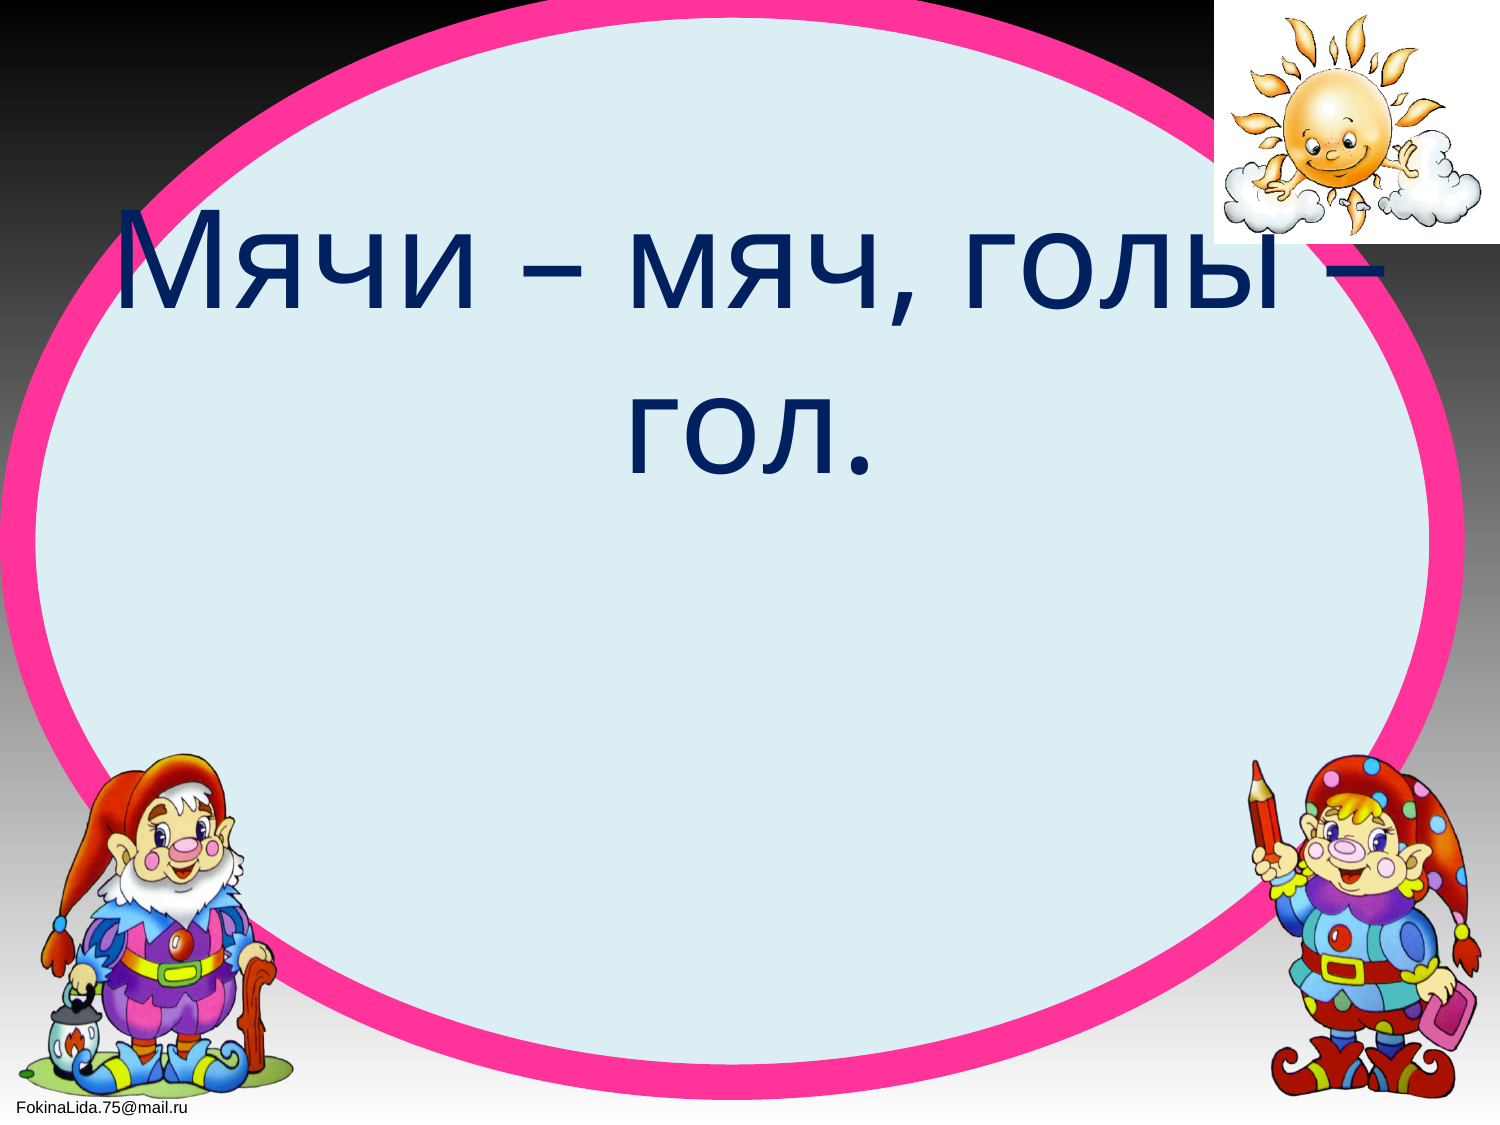

# Мячи – мяч, голы – гол.